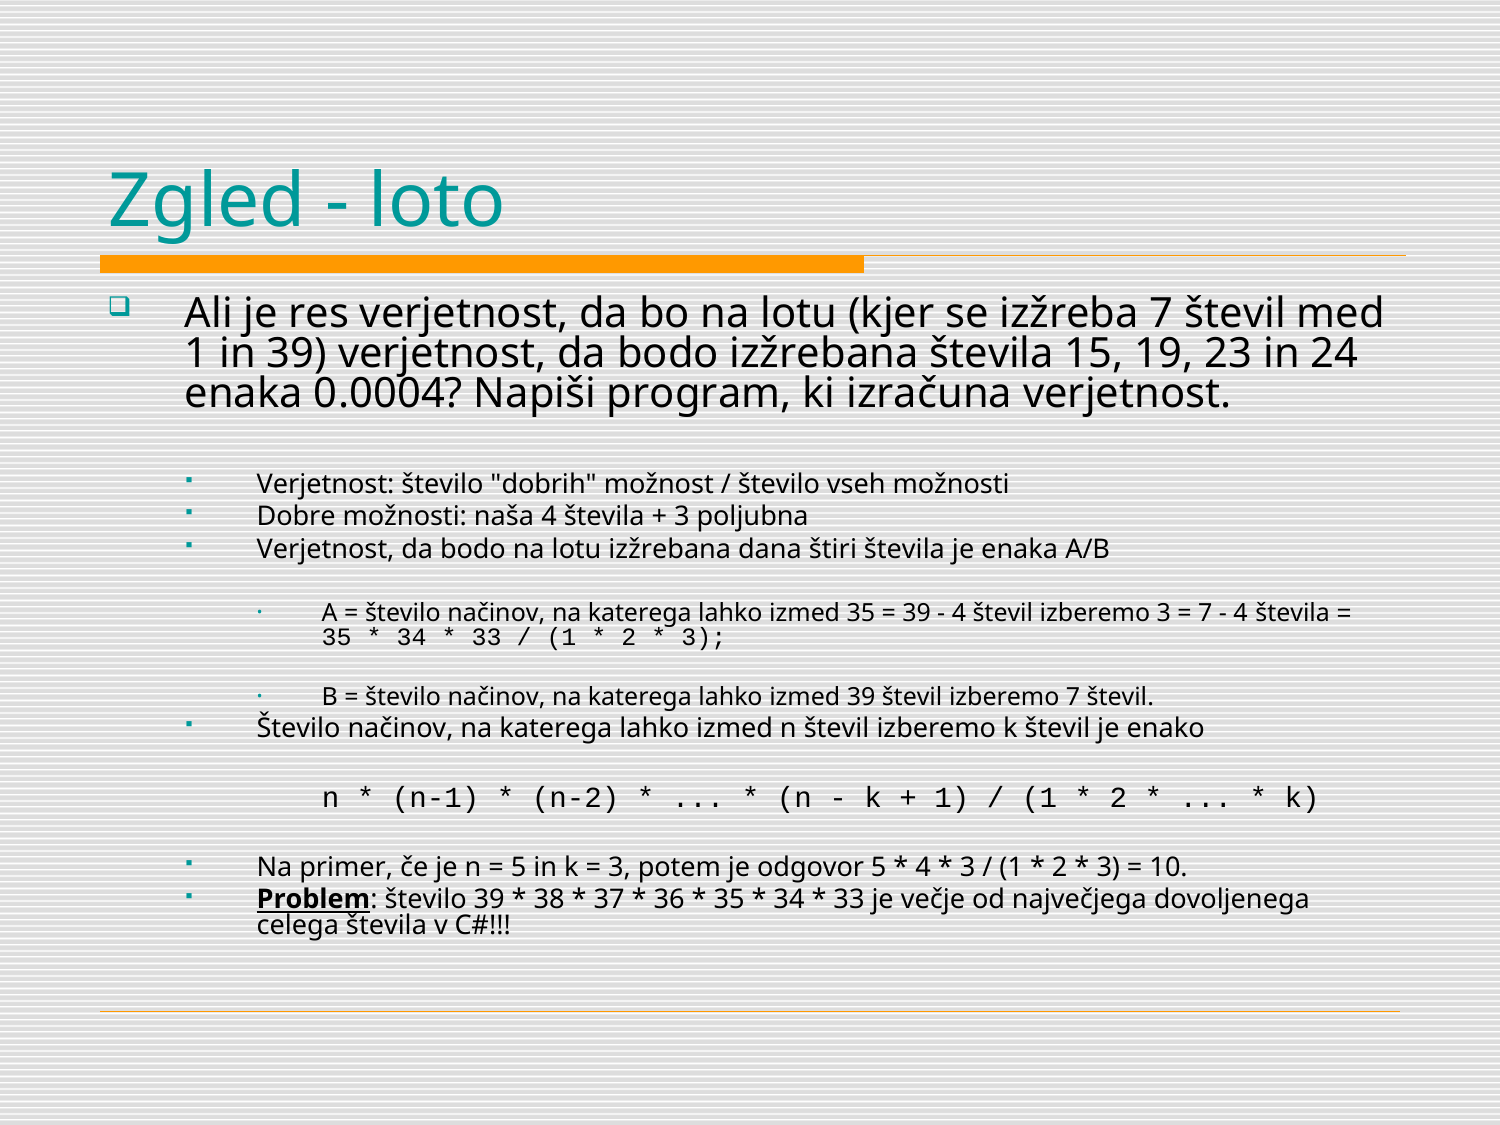

# Zgled - loto
Ali je res verjetnost, da bo na lotu (kjer se izžreba 7 števil med 1 in 39) verjetnost, da bodo izžrebana števila 15, 19, 23 in 24 enaka 0.0004? Napiši program, ki izračuna verjetnost.
Verjetnost: število "dobrih" možnost / število vseh možnosti
Dobre možnosti: naša 4 števila + 3 poljubna
Verjetnost, da bodo na lotu izžrebana dana štiri števila je enaka A/B
A = število načinov, na katerega lahko izmed 35 = 39 - 4 števil izberemo 3 = 7 - 4 števila = 35 * 34 * 33 / (1 * 2 * 3);
B = število načinov, na katerega lahko izmed 39 števil izberemo 7 števil.
Število načinov, na katerega lahko izmed n števil izberemo k števil je enako
n * (n-1) * (n-2) * ... * (n - k + 1) / (1 * 2 * ... * k)
Na primer, če je n = 5 in k = 3, potem je odgovor 5 * 4 * 3 / (1 * 2 * 3) = 10.
Problem: število 39 * 38 * 37 * 36 * 35 * 34 * 33 je večje od največjega dovoljenega celega števila v C#!!!